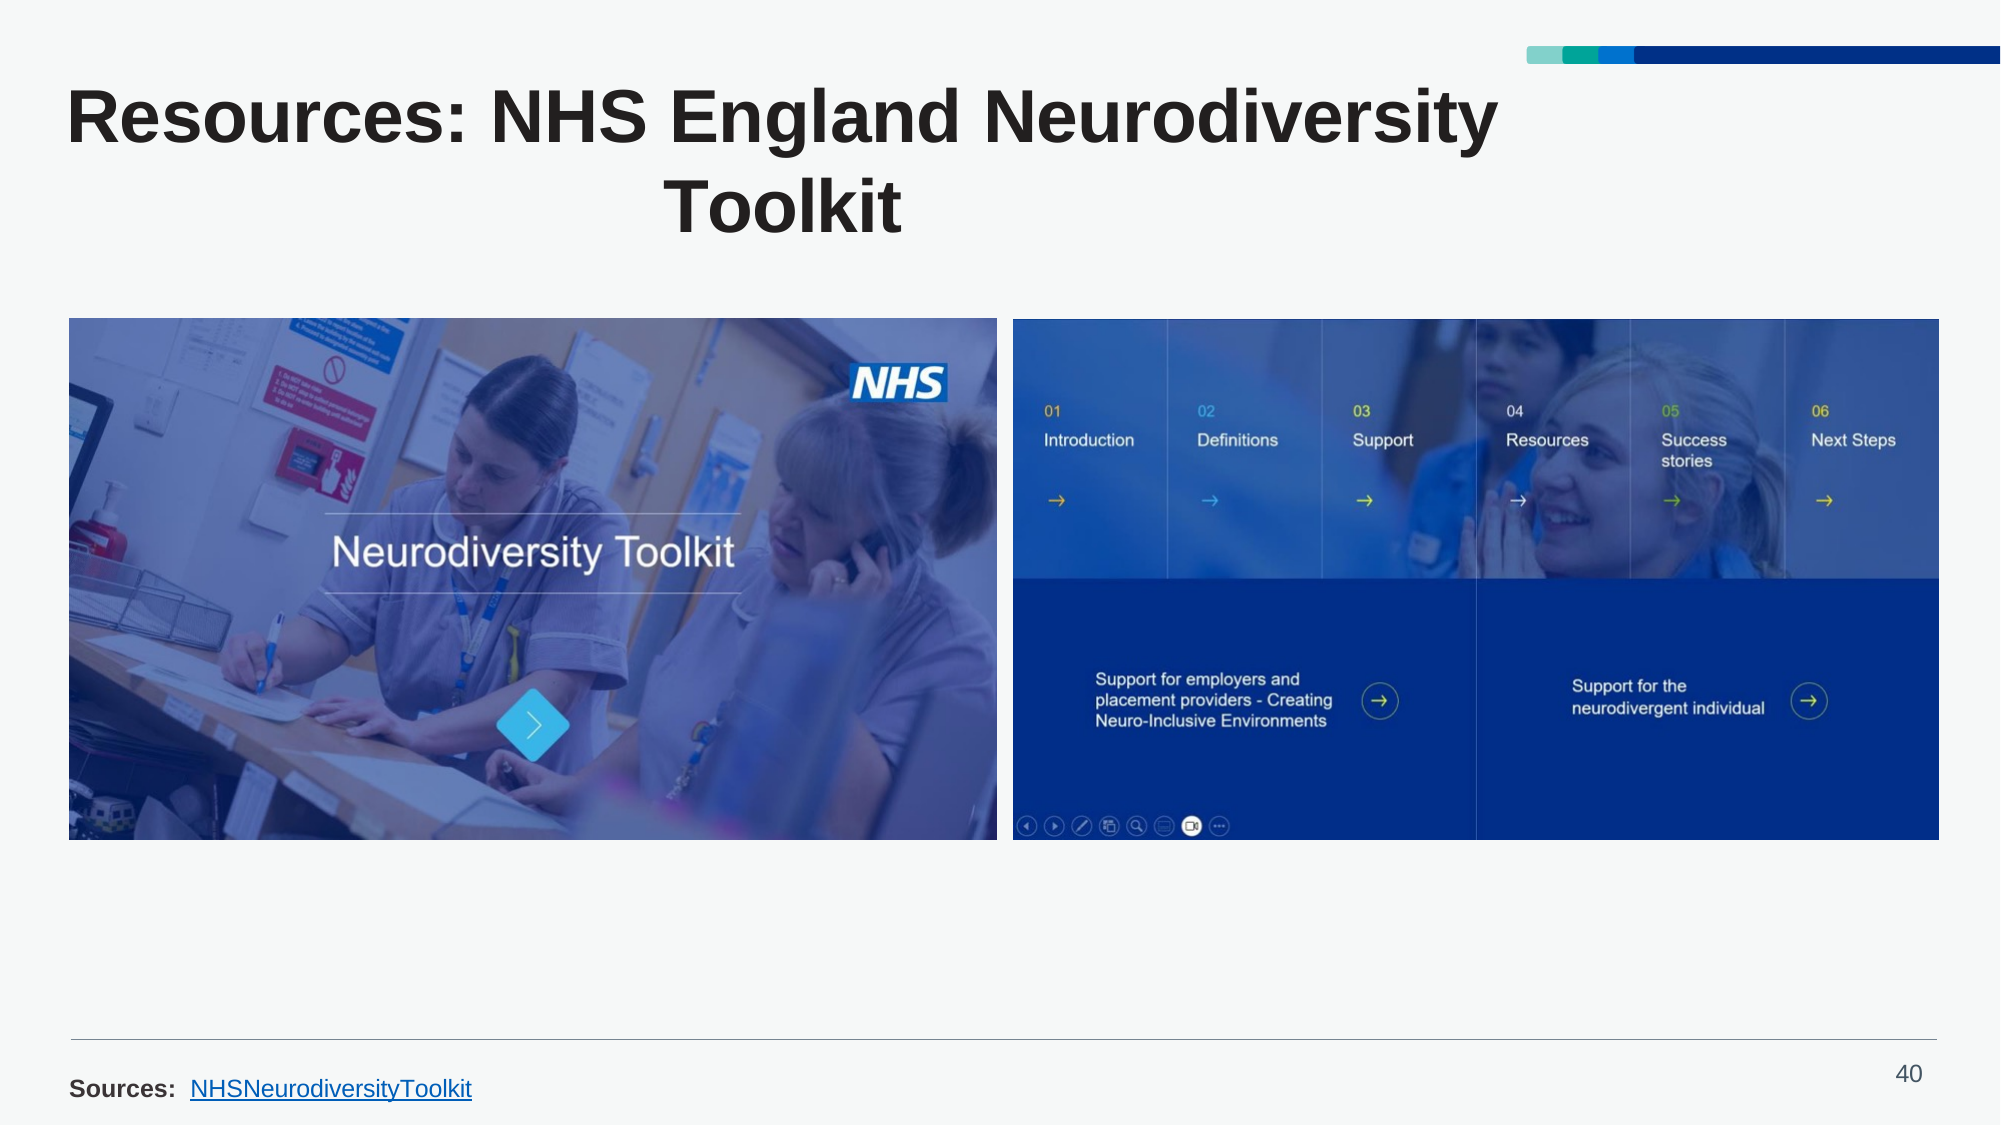

# Resources: NHS England Neurodiversity Toolkit
Sources: NHSNeurodiversityToolkit